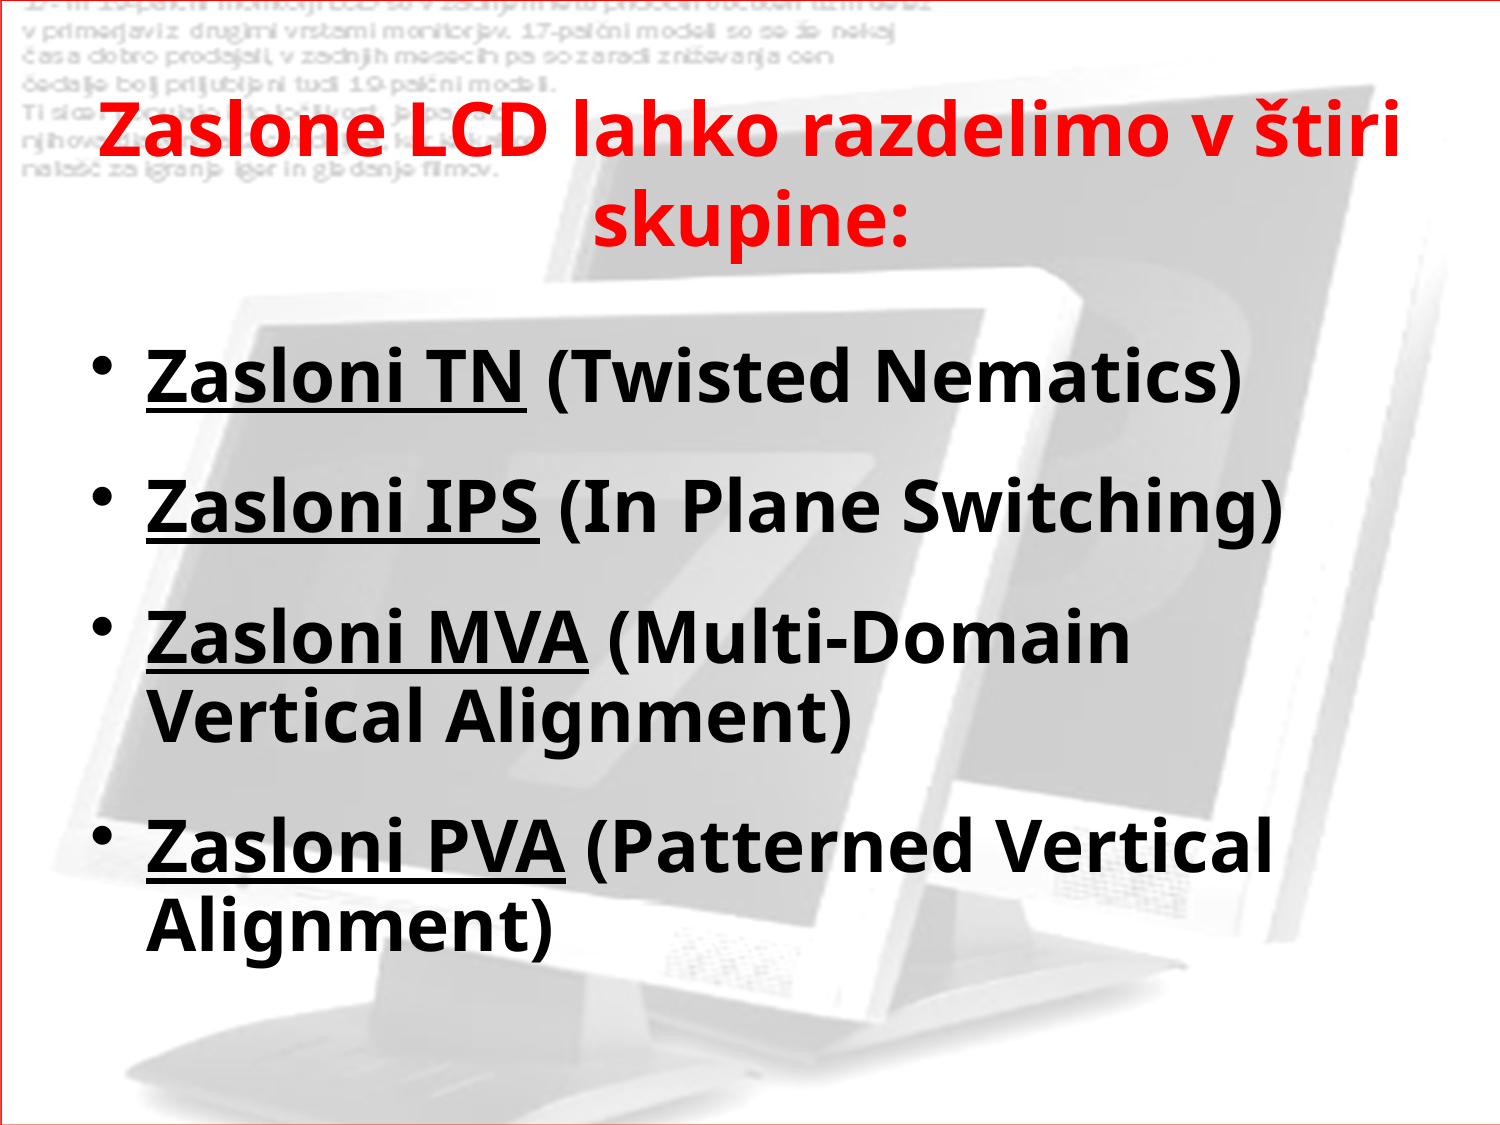

# Zaslone LCD lahko razdelimo v štiri skupine:
Zasloni TN (Twisted Nematics)
Zasloni IPS (In Plane Switching)
Zasloni MVA (Multi-Domain Vertical Alignment)
Zasloni PVA (Patterned Vertical Alignment)